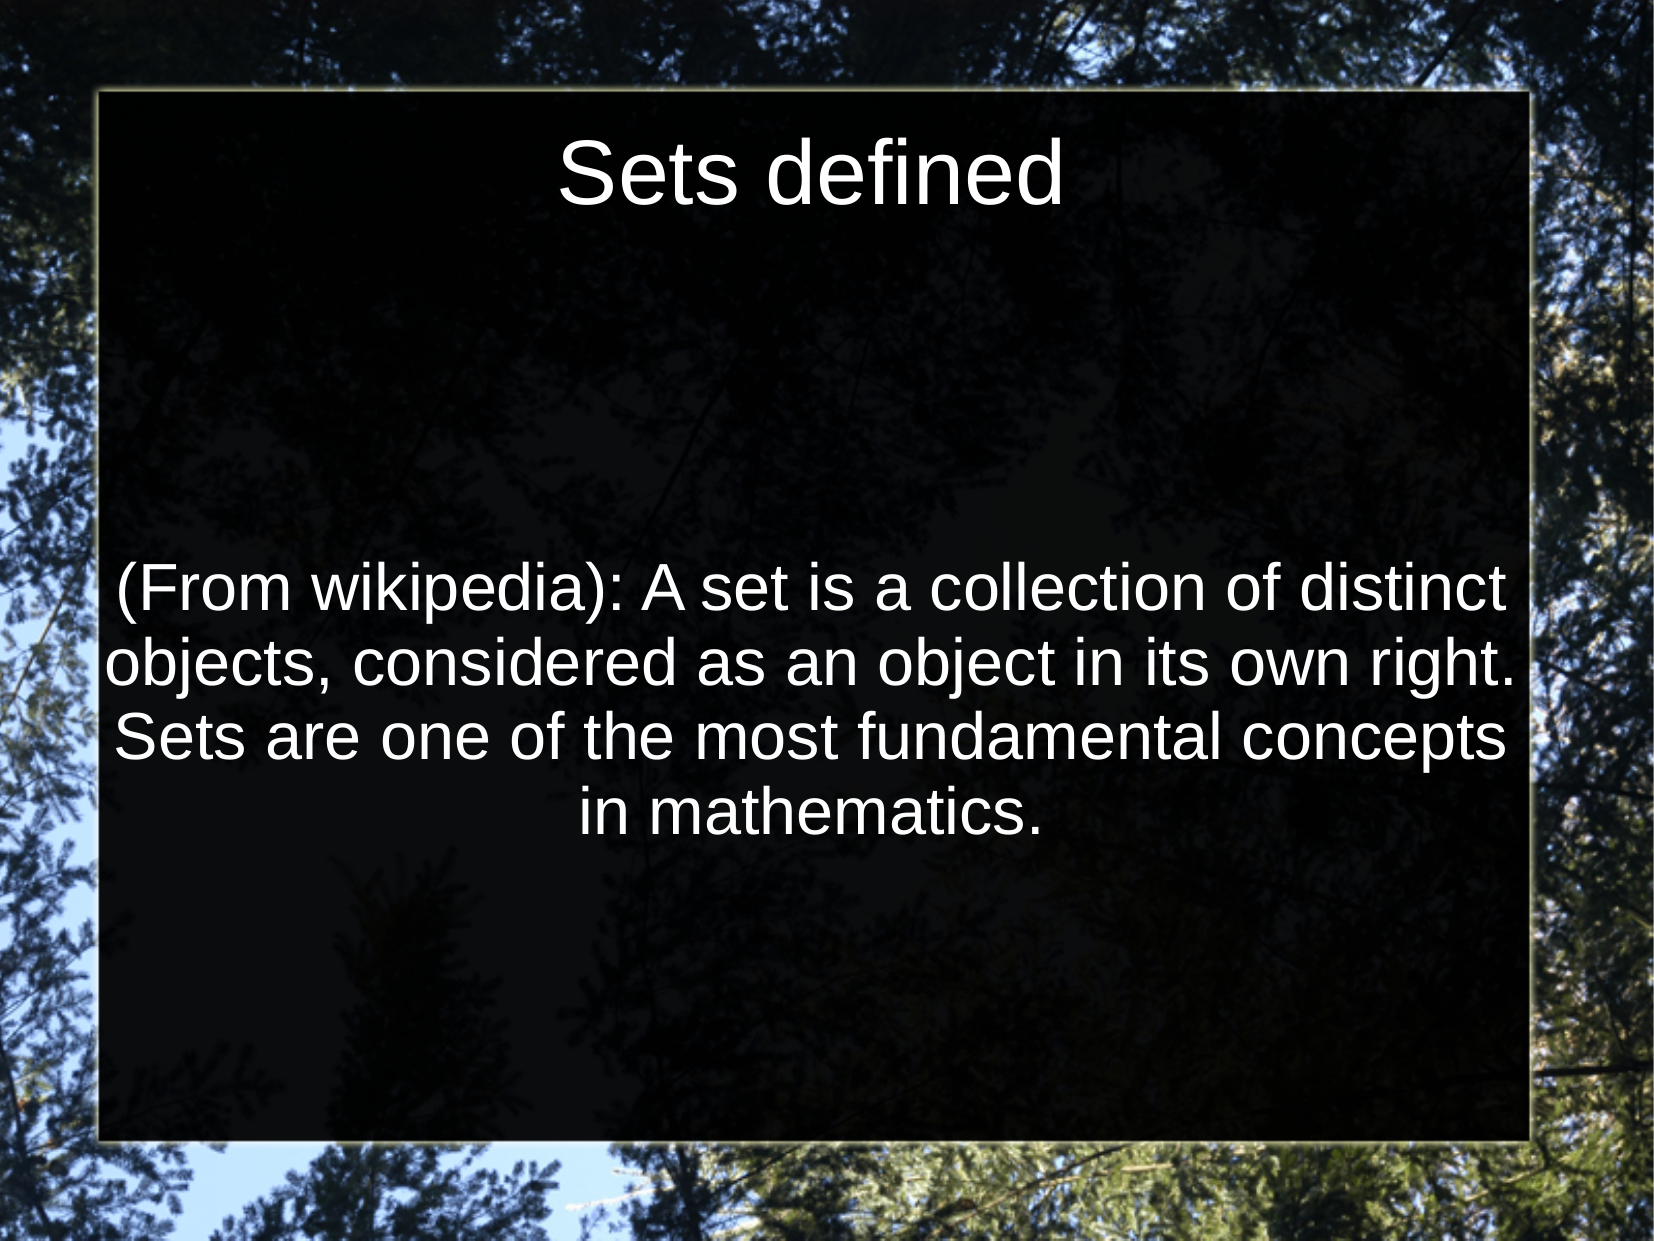

# Sets defined
(From wikipedia): A set is a collection of distinct objects, considered as an object in its own right. Sets are one of the most fundamental concepts in mathematics.